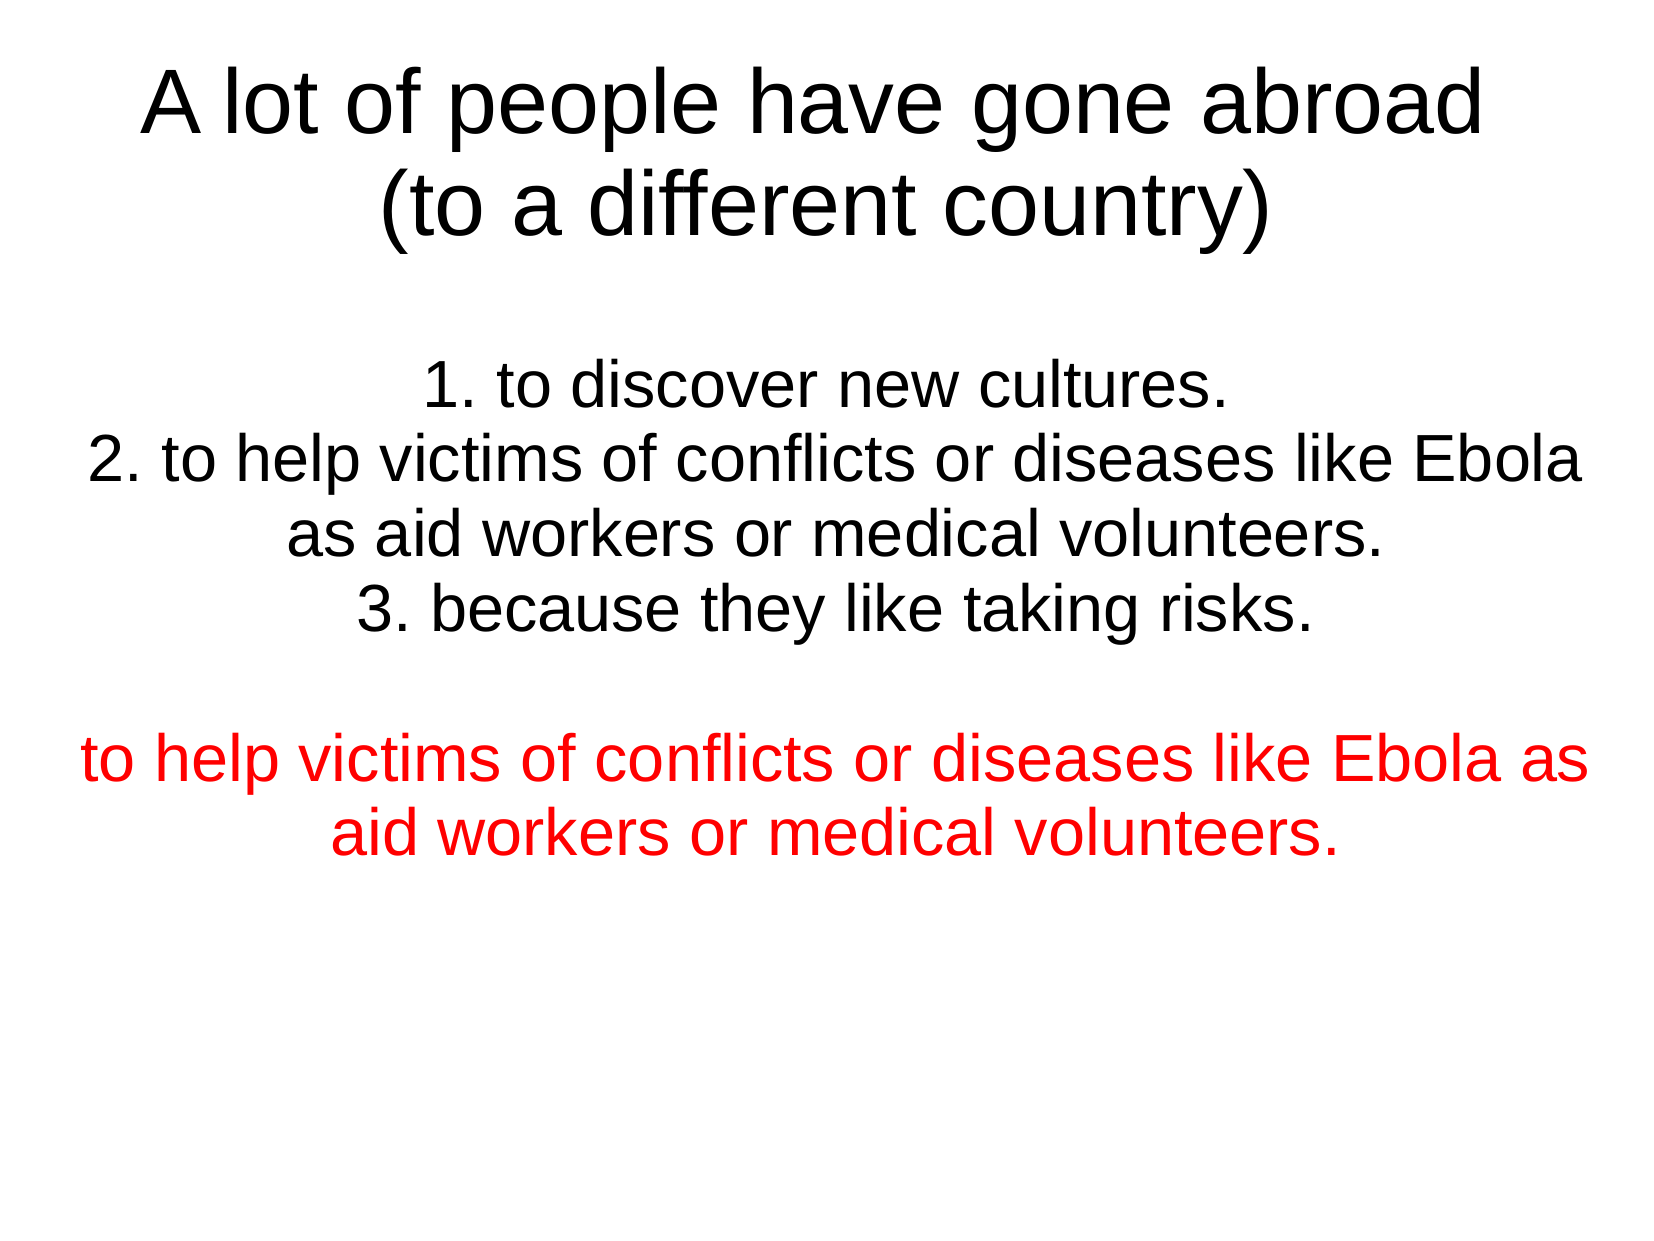

# A lot of people have gone abroad (to a different country)
1. to discover new cultures.
2. to help victims of conflicts or diseases like Ebola as aid workers or medical volunteers.
3. because they like taking risks.
to help victims of conflicts or diseases like Ebola as aid workers or medical volunteers.